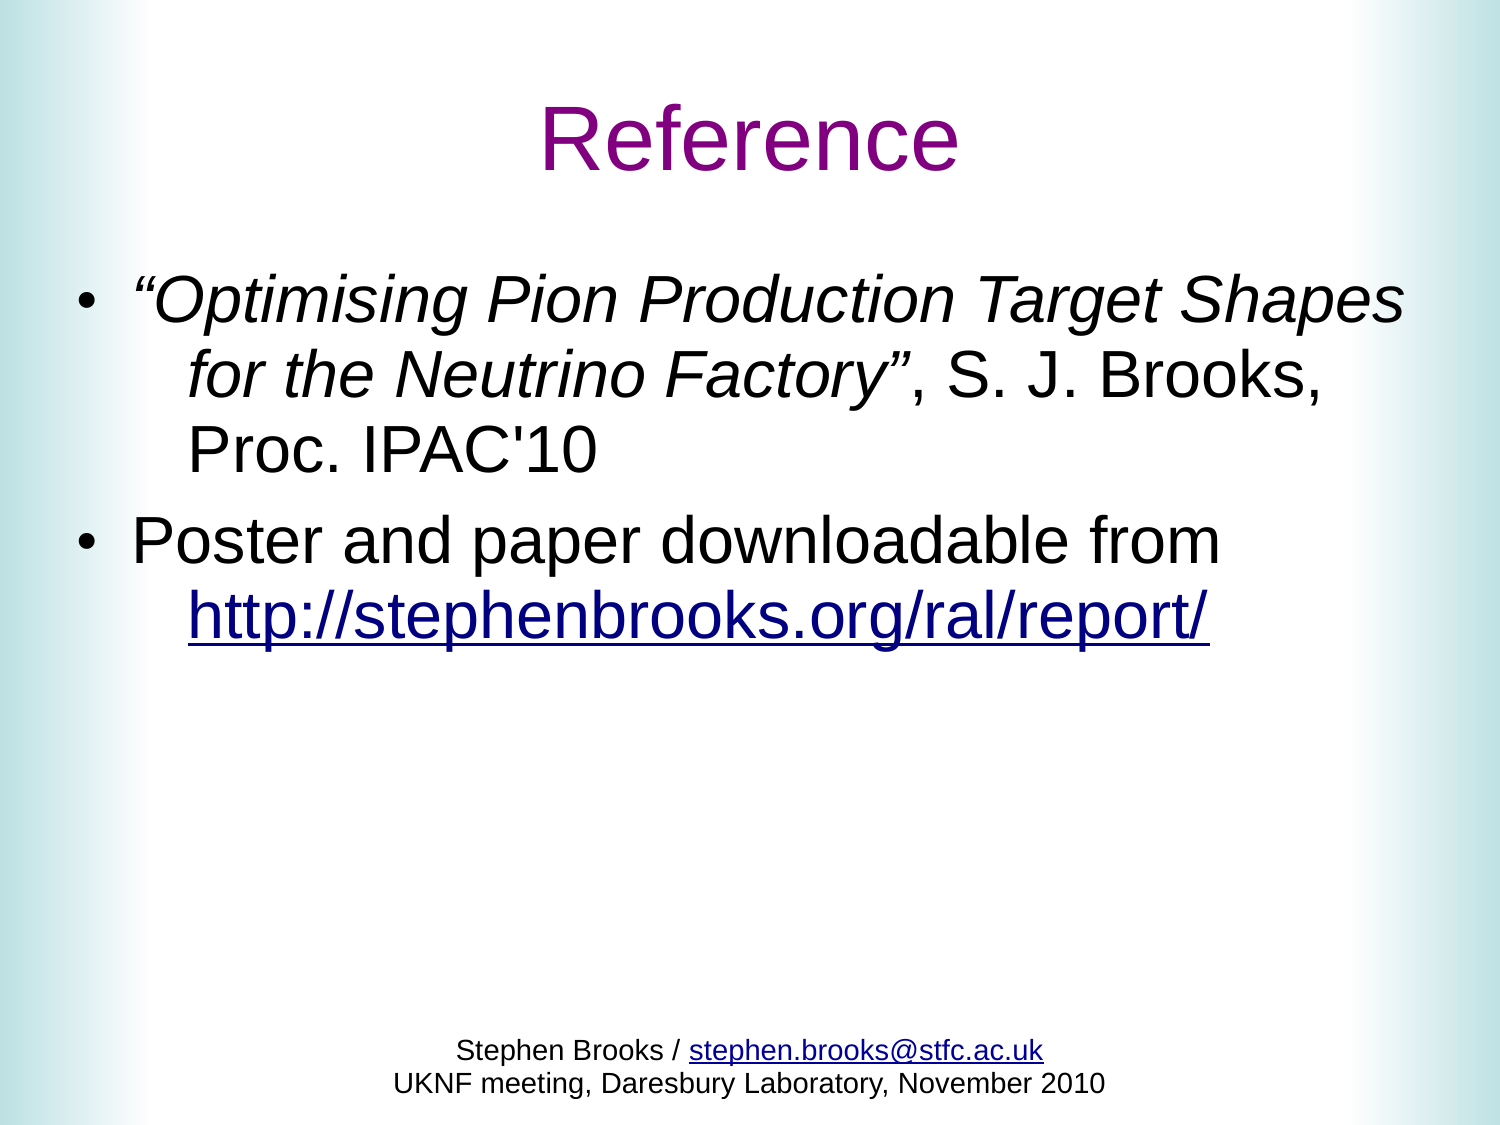

# Reference
“Optimising Pion Production Target Shapes for the Neutrino Factory”, S. J. Brooks, Proc. IPAC'10
Poster and paper downloadable from http://stephenbrooks.org/ral/report/
LAS
Forward calorimeter